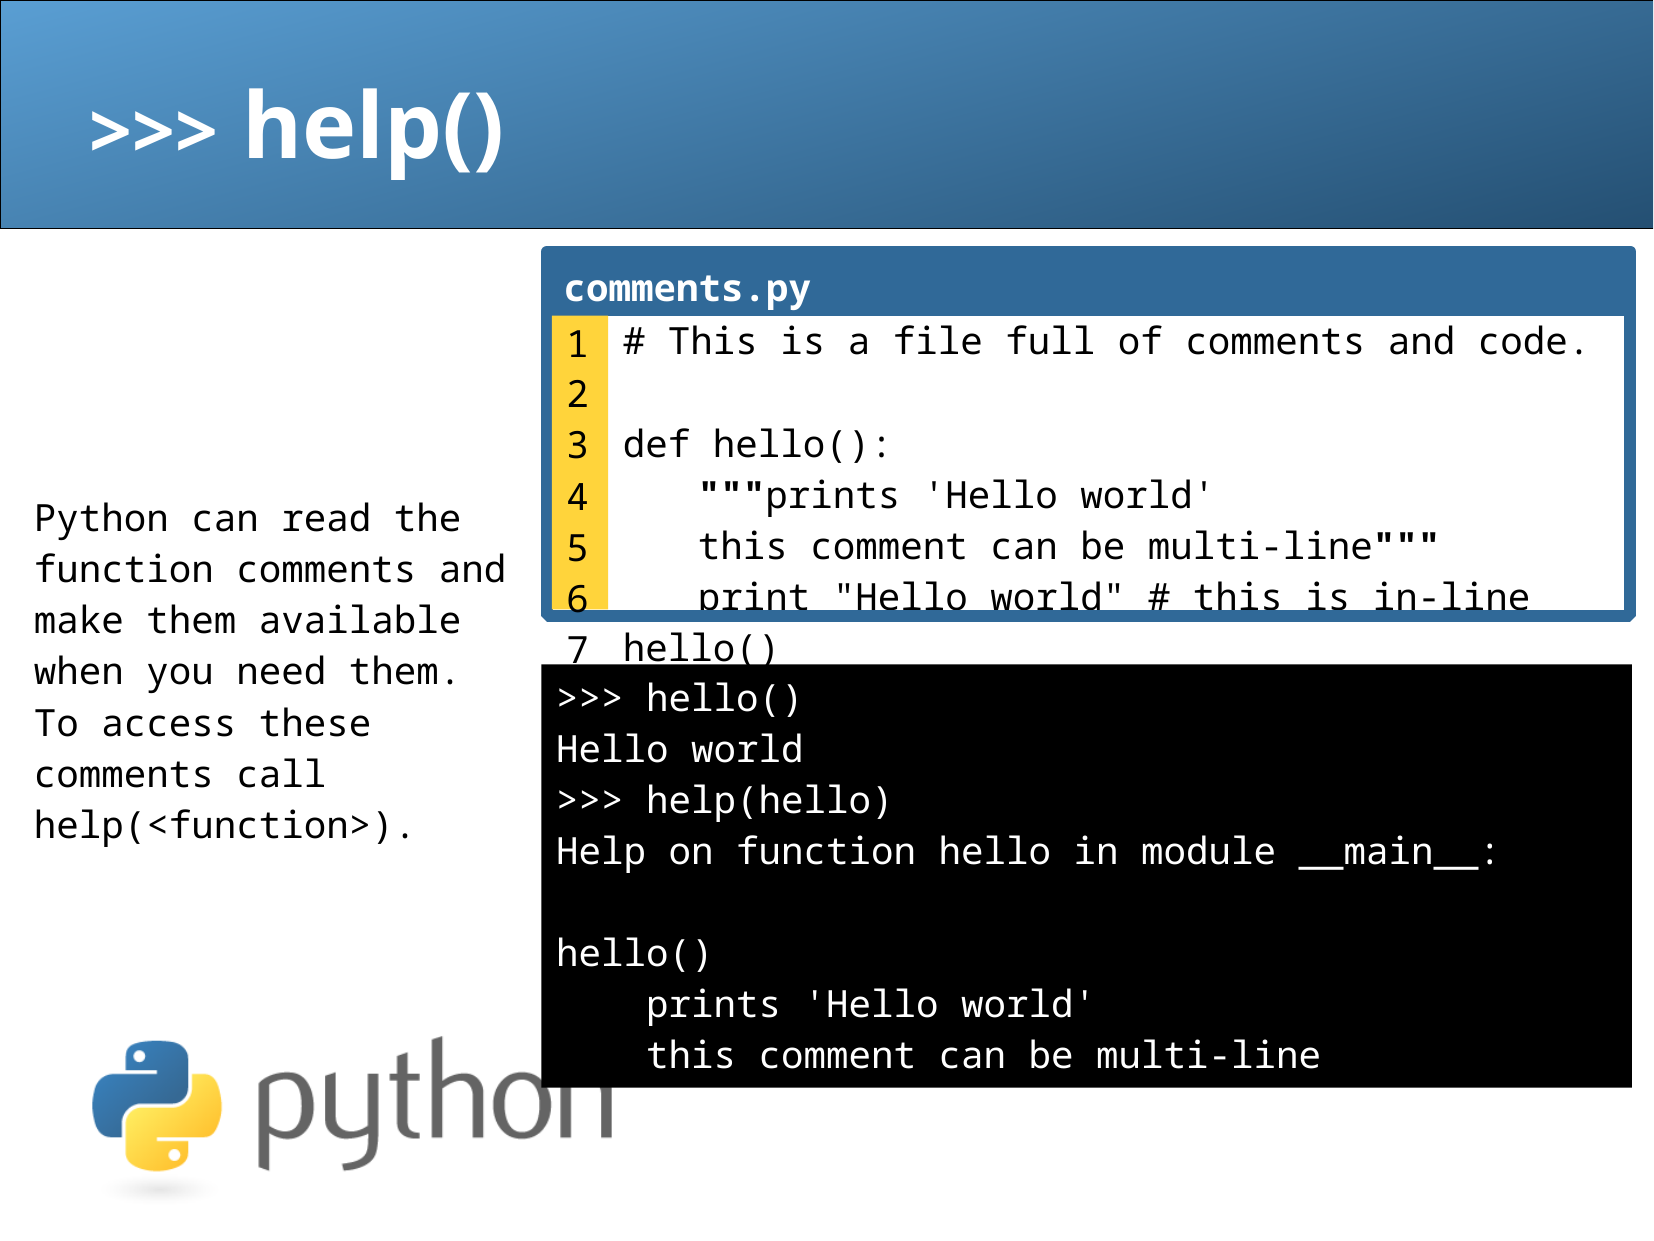

>>> help()
comments.py
# This is a file full of comments and code.
def hello():
	"""prints 'Hello world'
	this comment can be multi-line"""
	print "Hello world" # this is in-line
hello()
1
2
3
4
5
6
7
1
2
3
Python can read the function comments and make them available when you need them. To access these comments call help(<function>).
>>> hello()
Hello world
>>> help(hello)
Help on function hello in module __main__:
hello()
 prints 'Hello world'
 this comment can be multi-line